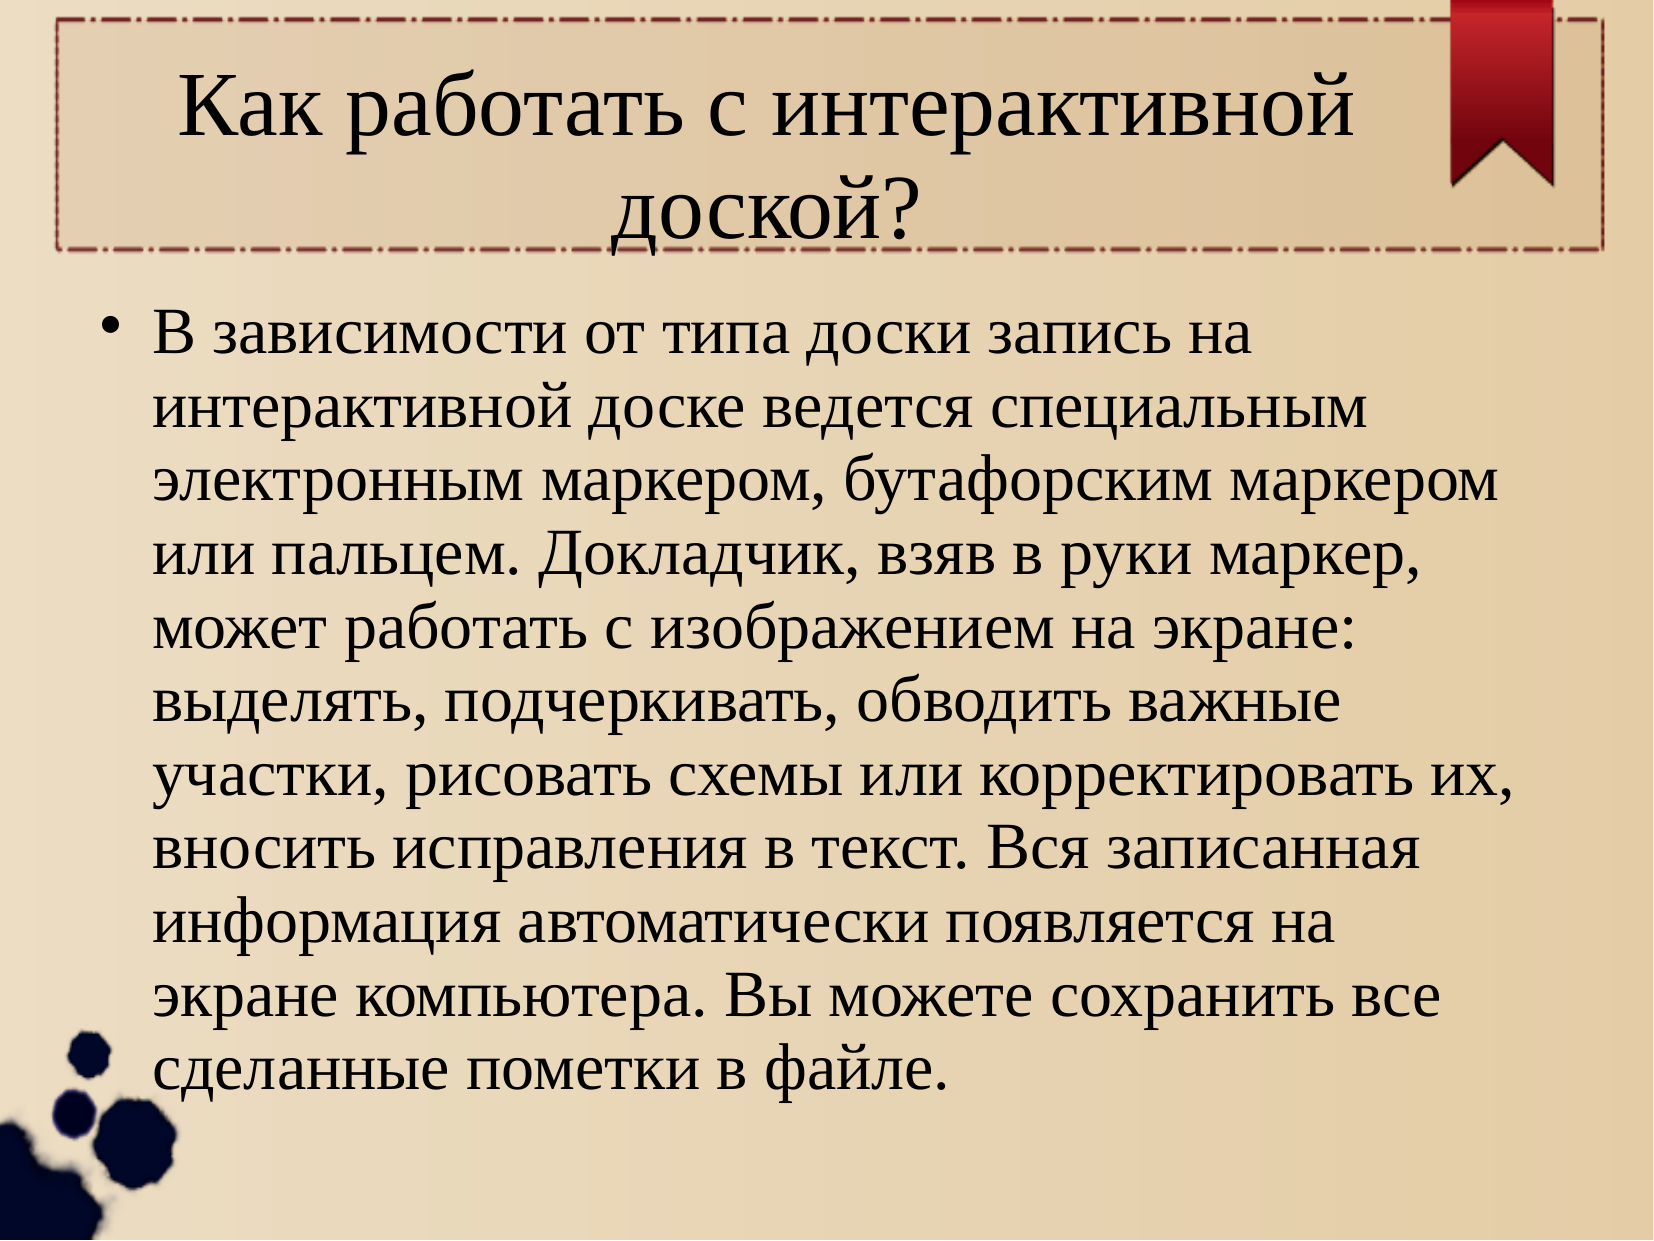

# Как работать с интерактивной доской?
В зависимости от типа доски запись на интерактивной доске ведется специальным электронным маркером, бутафорским маркером или пальцем. Докладчик, взяв в руки маркер, может работать с изображением на экране: выделять, подчеркивать, обводить важные участки, рисовать схемы или корректировать их, вносить исправления в текст. Вся записанная информация автоматически появляется на экране компьютера. Вы можете сохранить все сделанные пометки в файле.